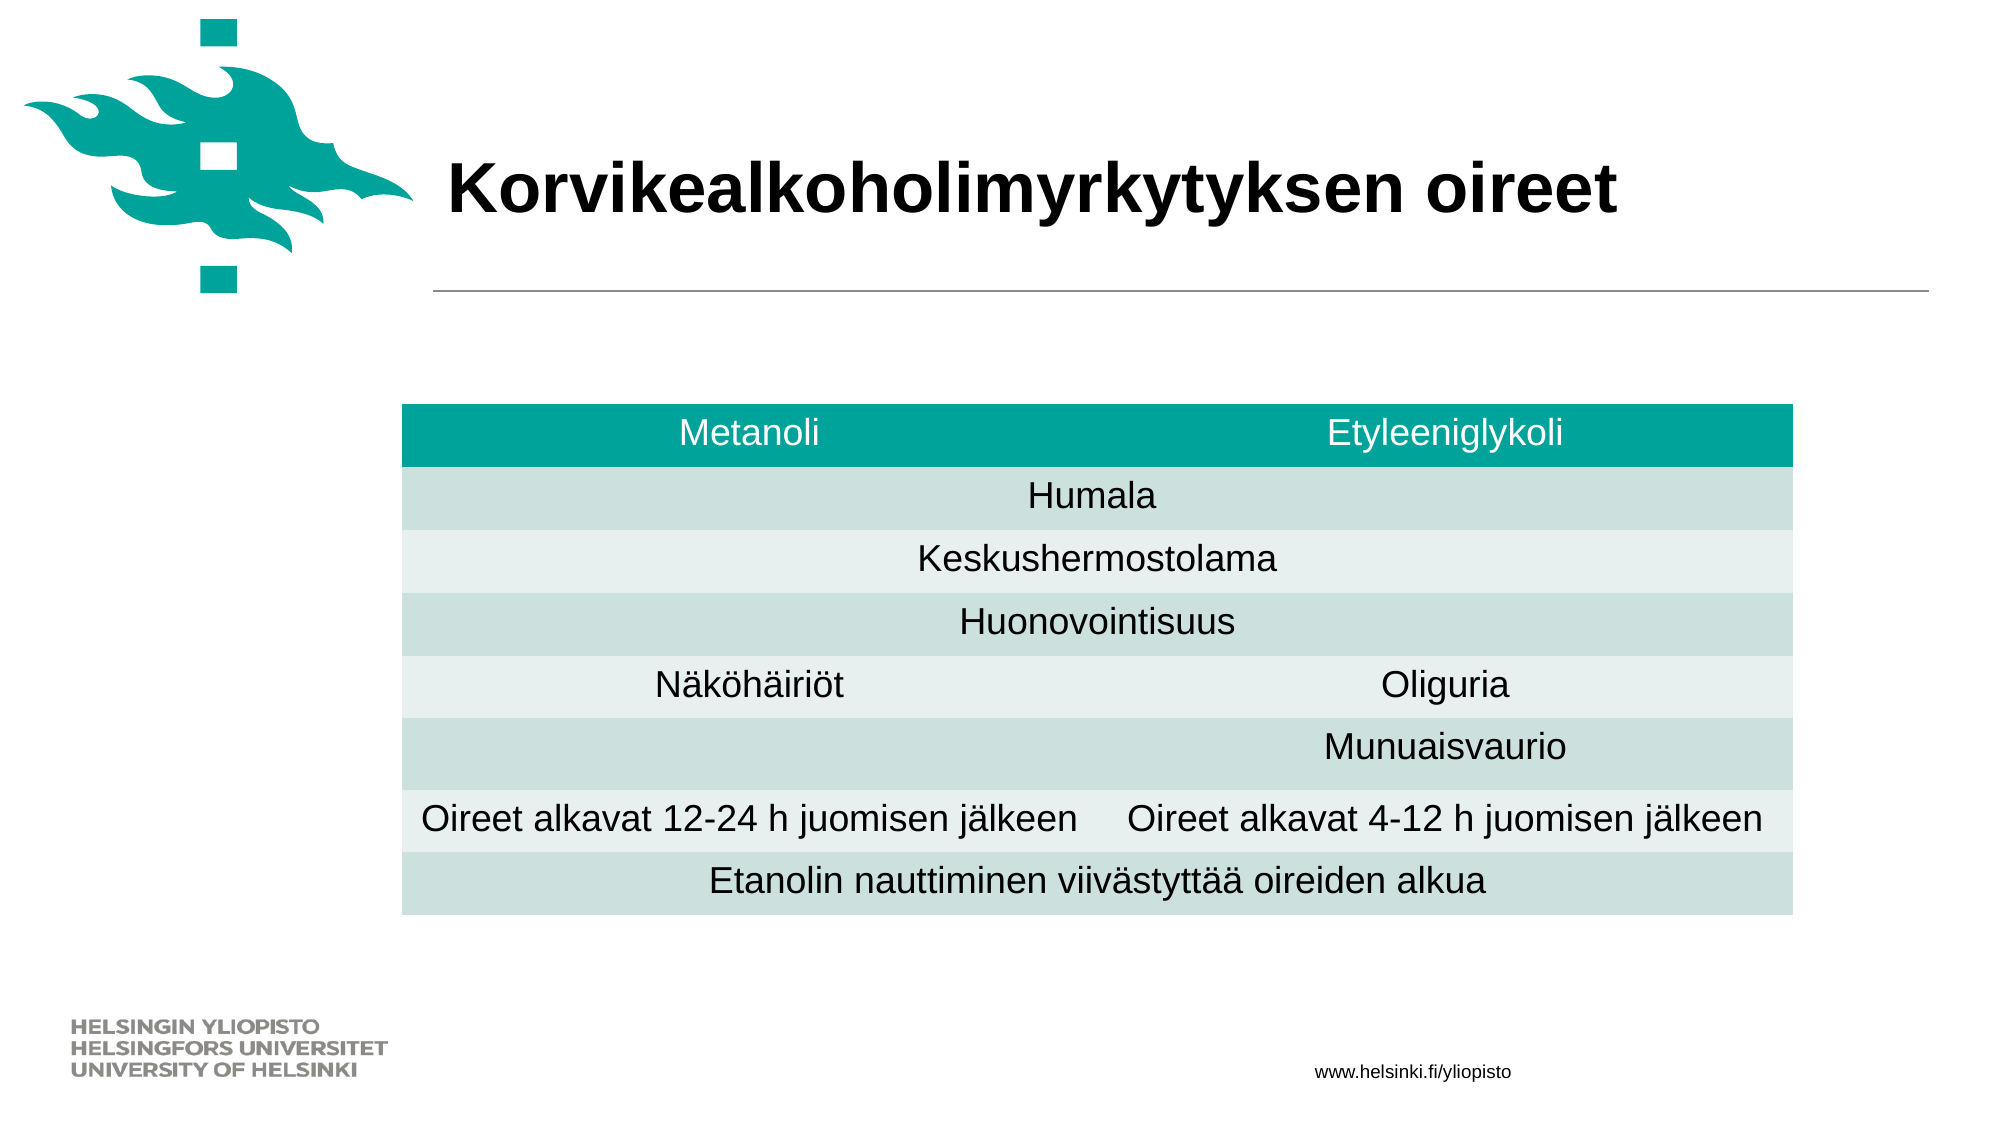

# Korvikealkoholimyrkytyksen oireet
| Metanoli | Etyleeniglykoli |
| --- | --- |
| Humala | |
| Keskushermostolama | |
| Huonovointisuus | |
| Näköhäiriöt | Oliguria |
| | Munuaisvaurio |
| Oireet alkavat 12-24 h juomisen jälkeen | Oireet alkavat 4-12 h juomisen jälkeen |
| Etanolin nauttiminen viivästyttää oireiden alkua | |